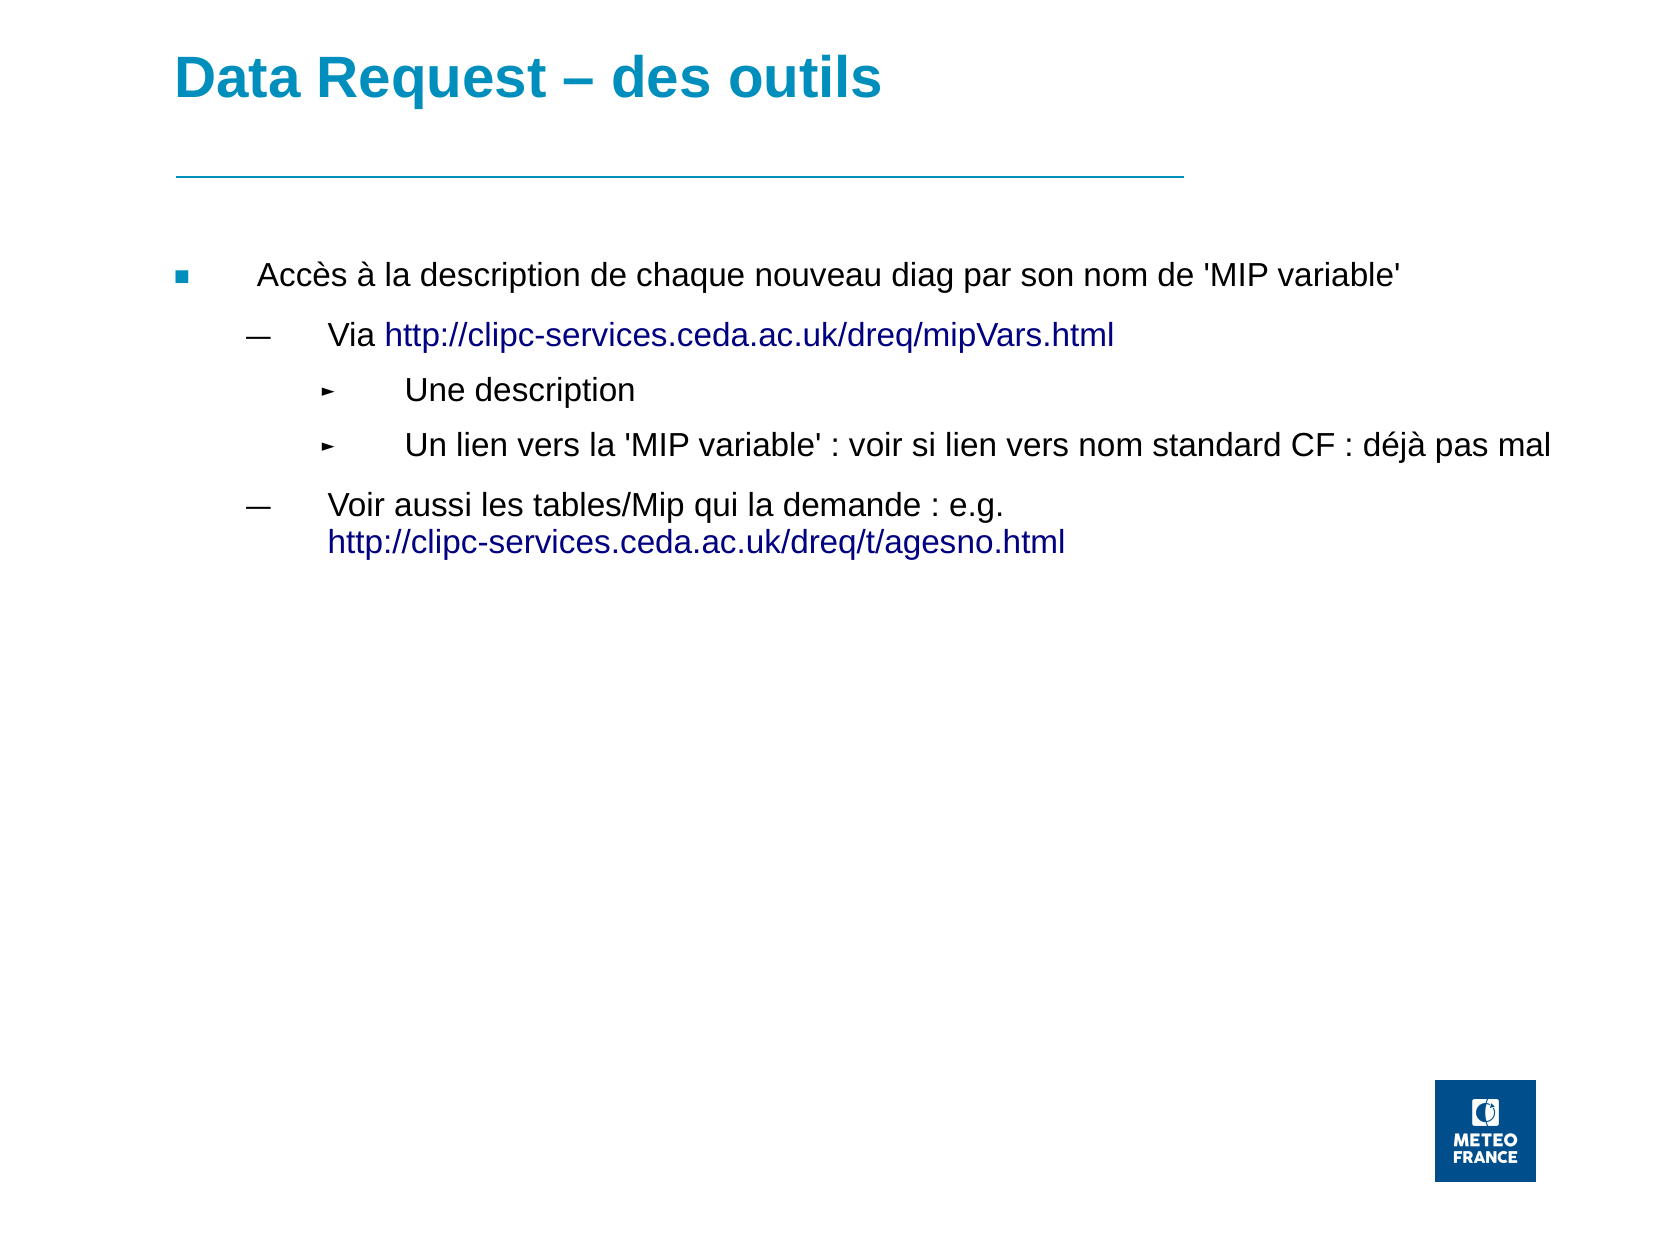

# Data Request – des outils
Accès à la description de chaque nouveau diag par son nom de 'MIP variable'
Via http://clipc-services.ceda.ac.uk/dreq/mipVars.html
Une description
Un lien vers la 'MIP variable' : voir si lien vers nom standard CF : déjà pas mal
Voir aussi les tables/Mip qui la demande : e.g. http://clipc-services.ceda.ac.uk/dreq/t/agesno.html